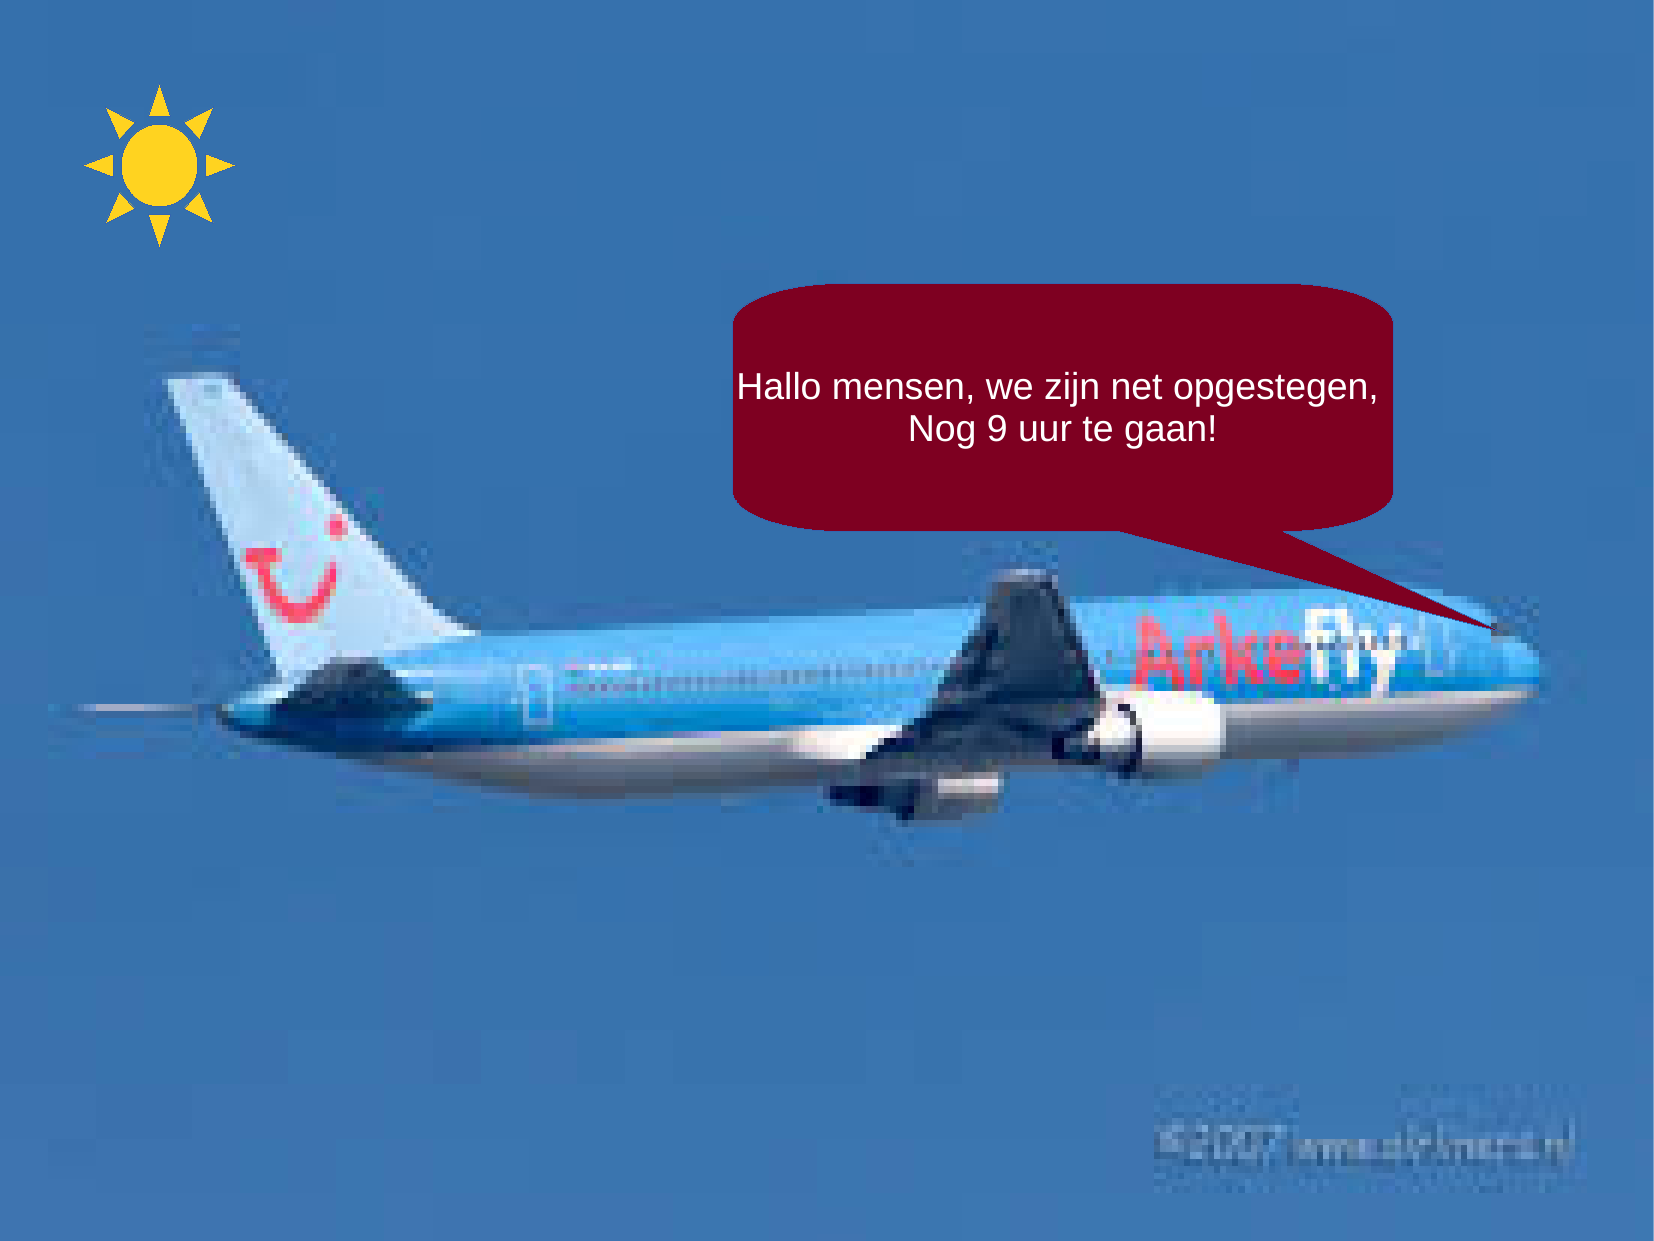

Hallo mensen, we zijn net opgestegen,
Nog 9 uur te gaan!